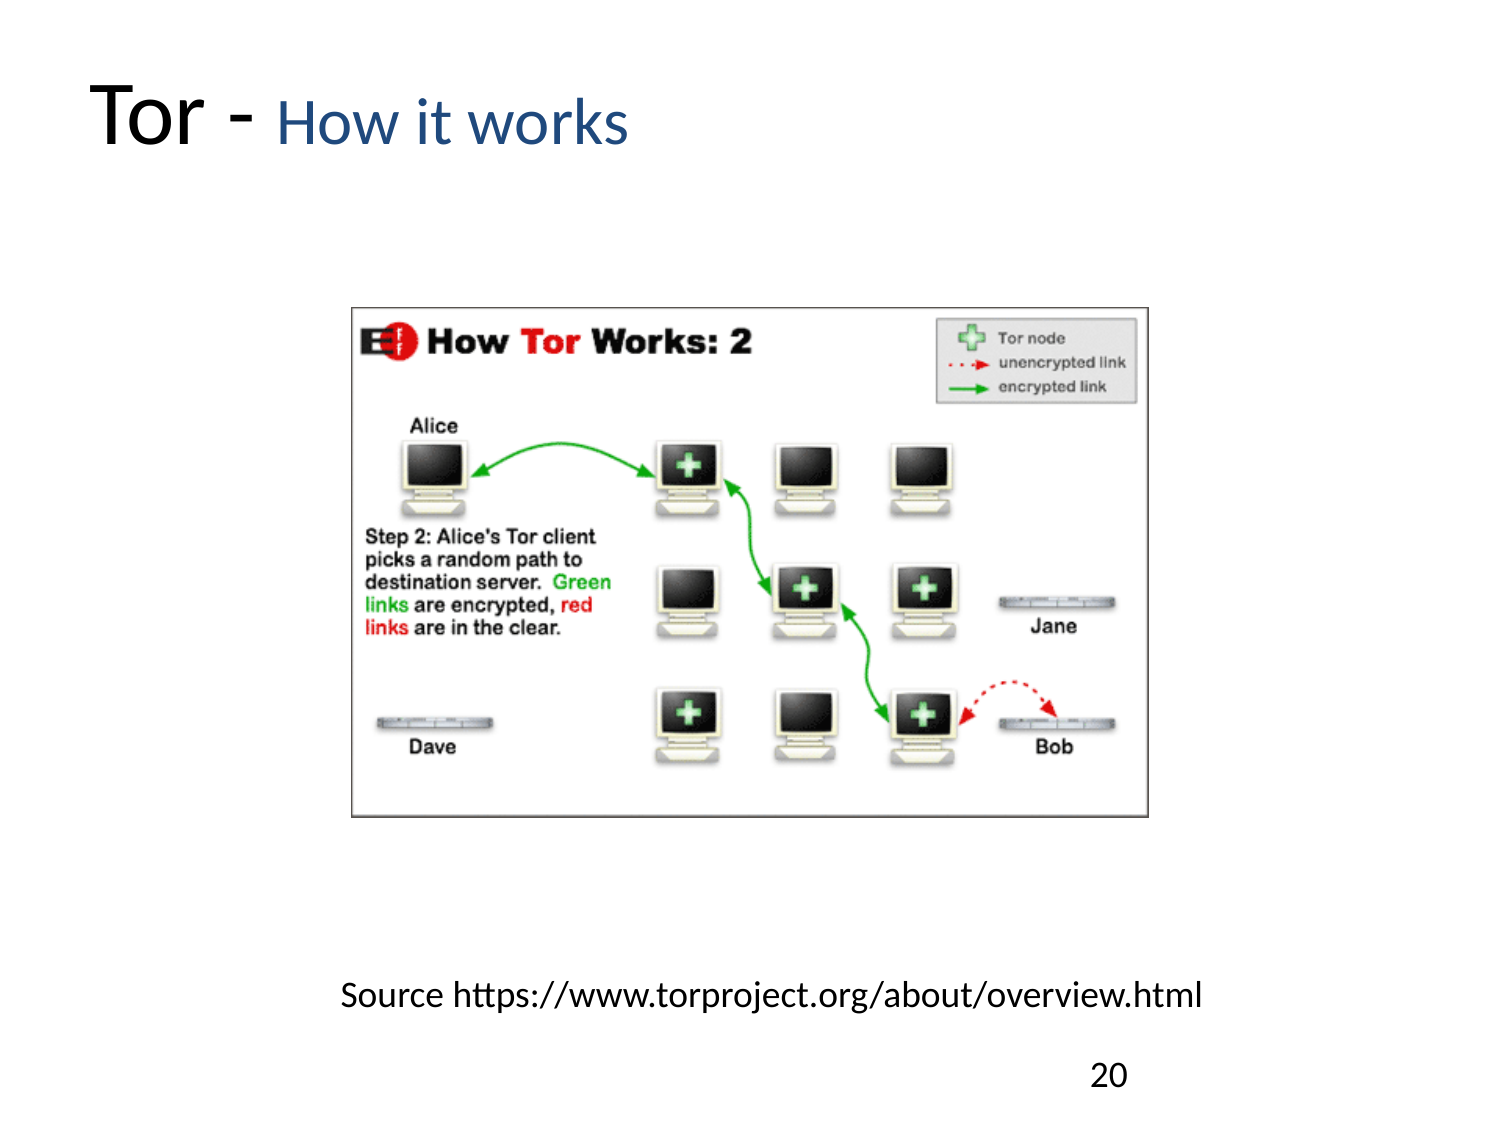

# Tor - How it works
Source https://www.torproject.org/about/overview.html